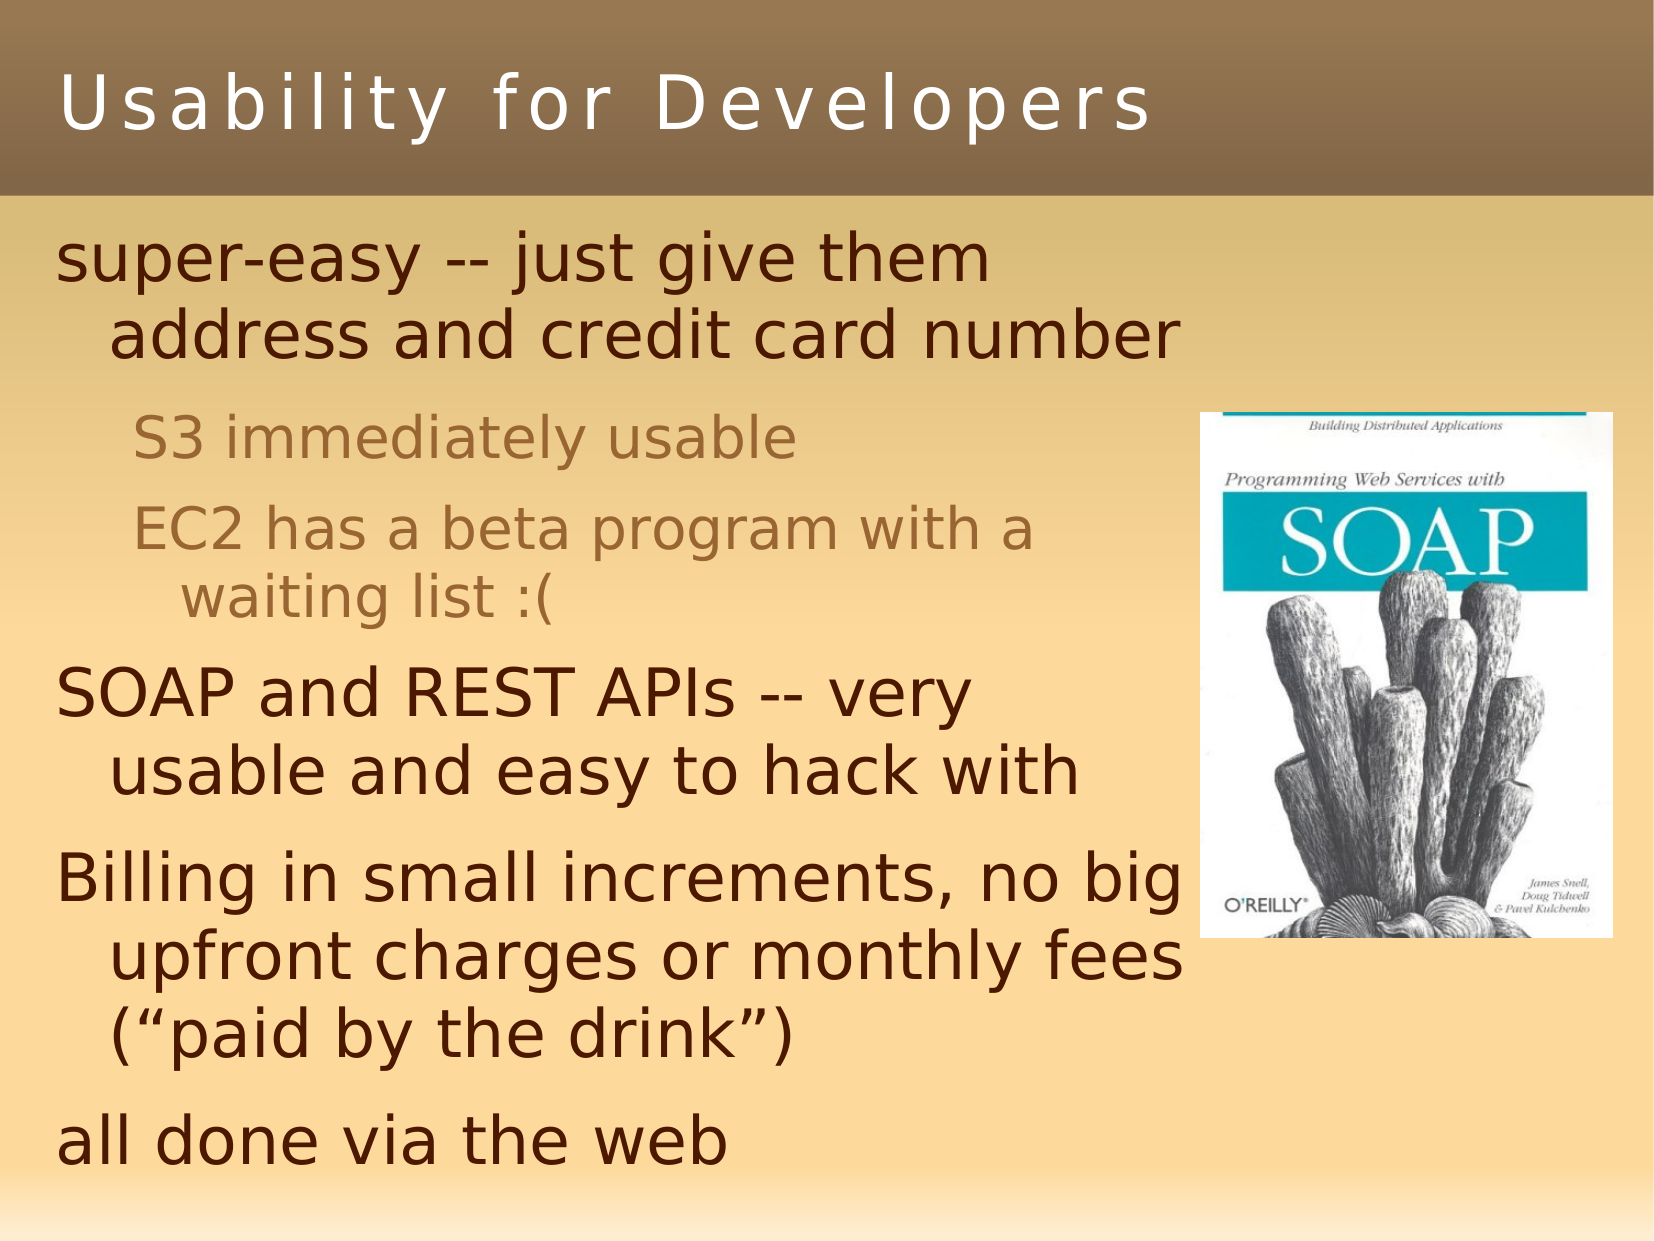

# Usability for Developers
super-easy -- just give them address and credit card number
S3 immediately usable
EC2 has a beta program with a waiting list :(
SOAP and REST APIs -- very usable and easy to hack with
Billing in small increments, no big upfront charges or monthly fees (“paid by the drink”)
all done via the web